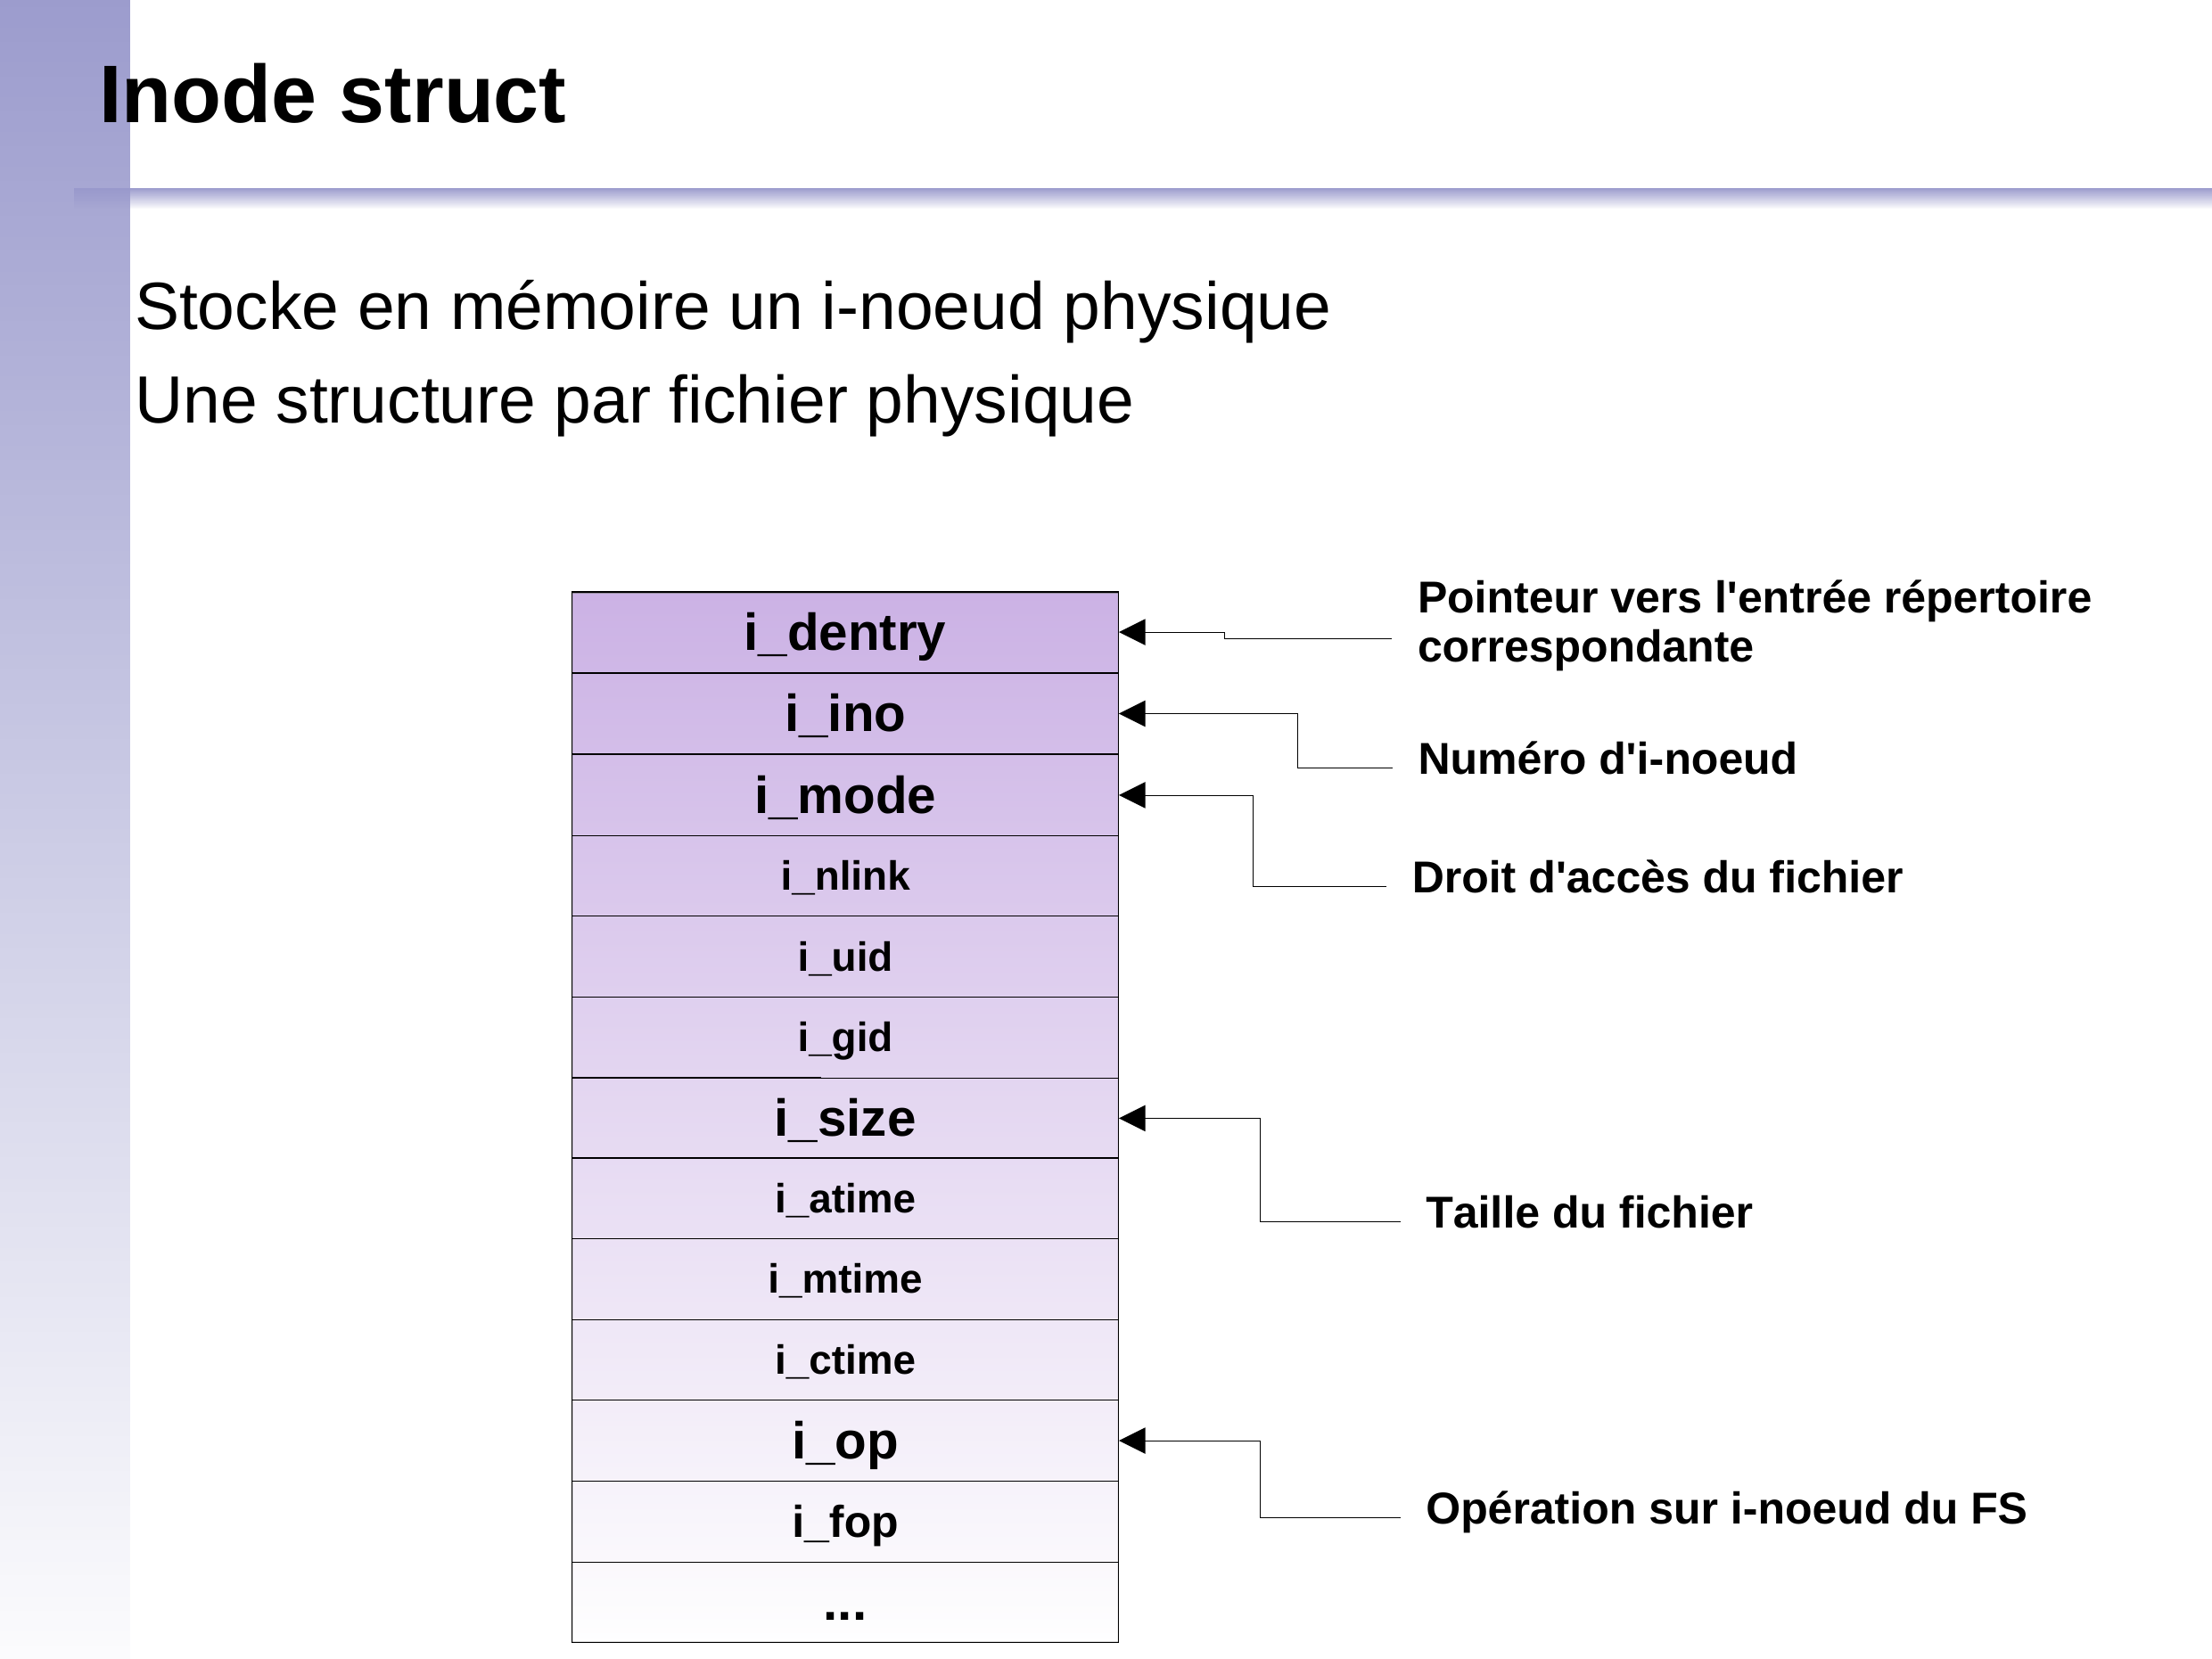

# Inode struct
Stocke en mémoire un i-noeud physique
Une structure par fichier physique
 Pointeur vers l'entrée répertoire
 correspondante
i_dentry
i_ino
 Numéro d'i-noeud
i_mode
i_nlink
 Droit d'accès du fichier
i_uid
i_gid
i_size
i_atime
 Taille du fichier
i_mtime
i_ctime
i_op
 Opération sur i-noeud du FS
i_fop
...